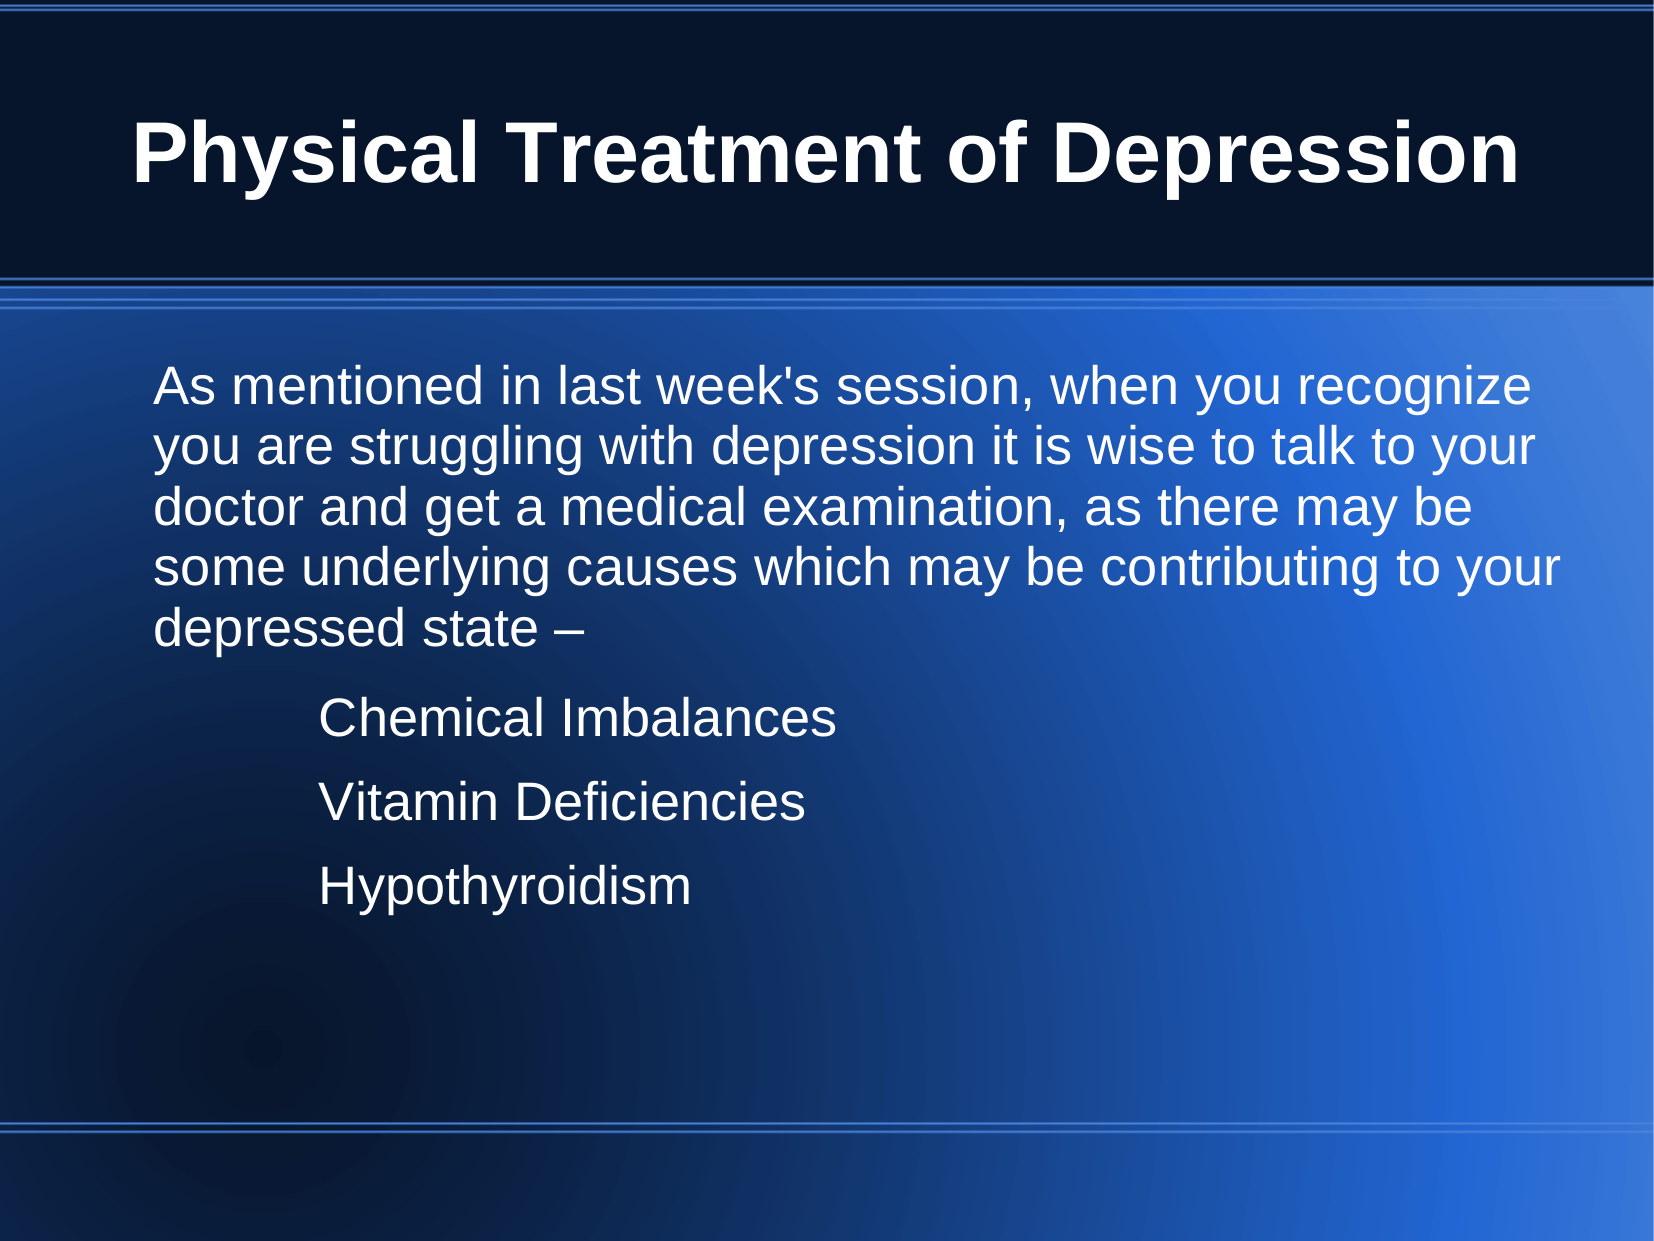

# Physical Treatment of Depression
As mentioned in last week's session, when you recognize you are struggling with depression it is wise to talk to your doctor and get a medical examination, as there may be some underlying causes which may be contributing to your depressed state –
Chemical Imbalances
Vitamin Deficiencies
Hypothyroidism